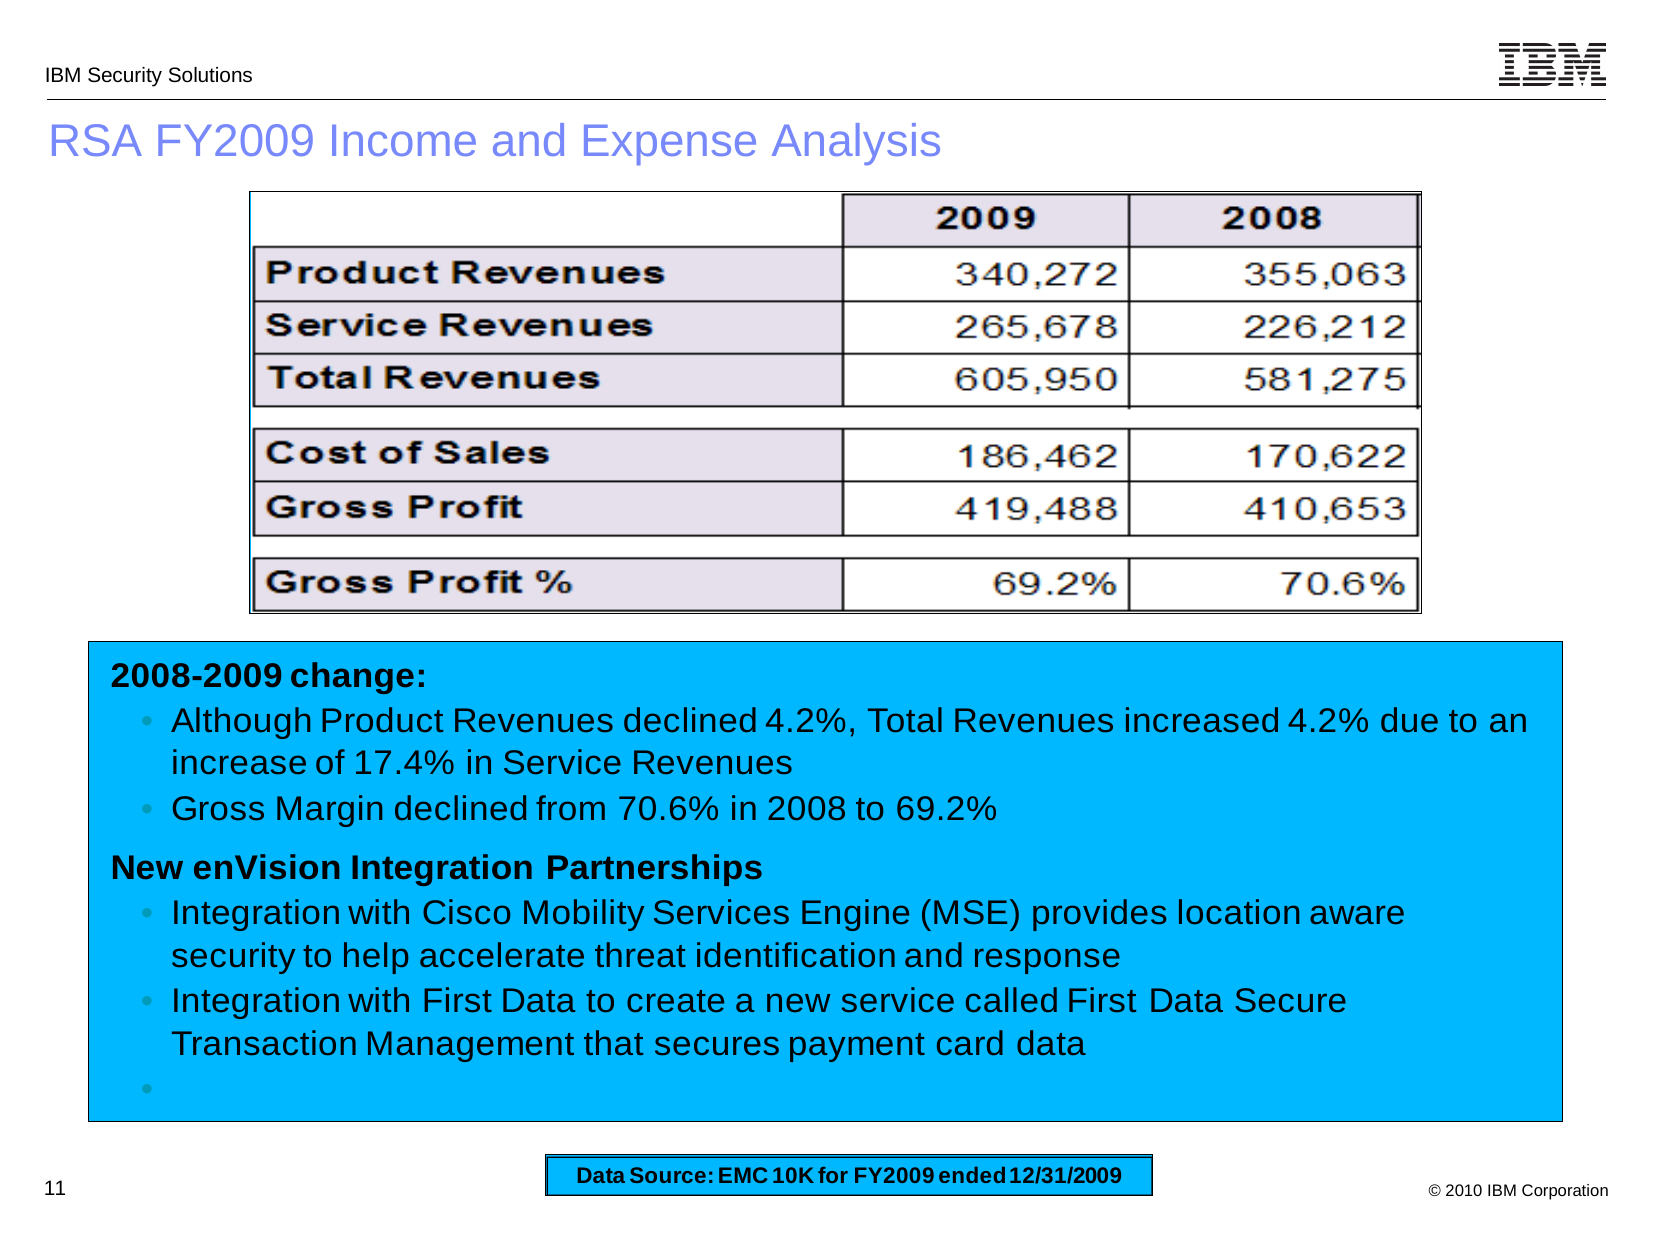

# RSA FY2009 Income and Expense Analysis